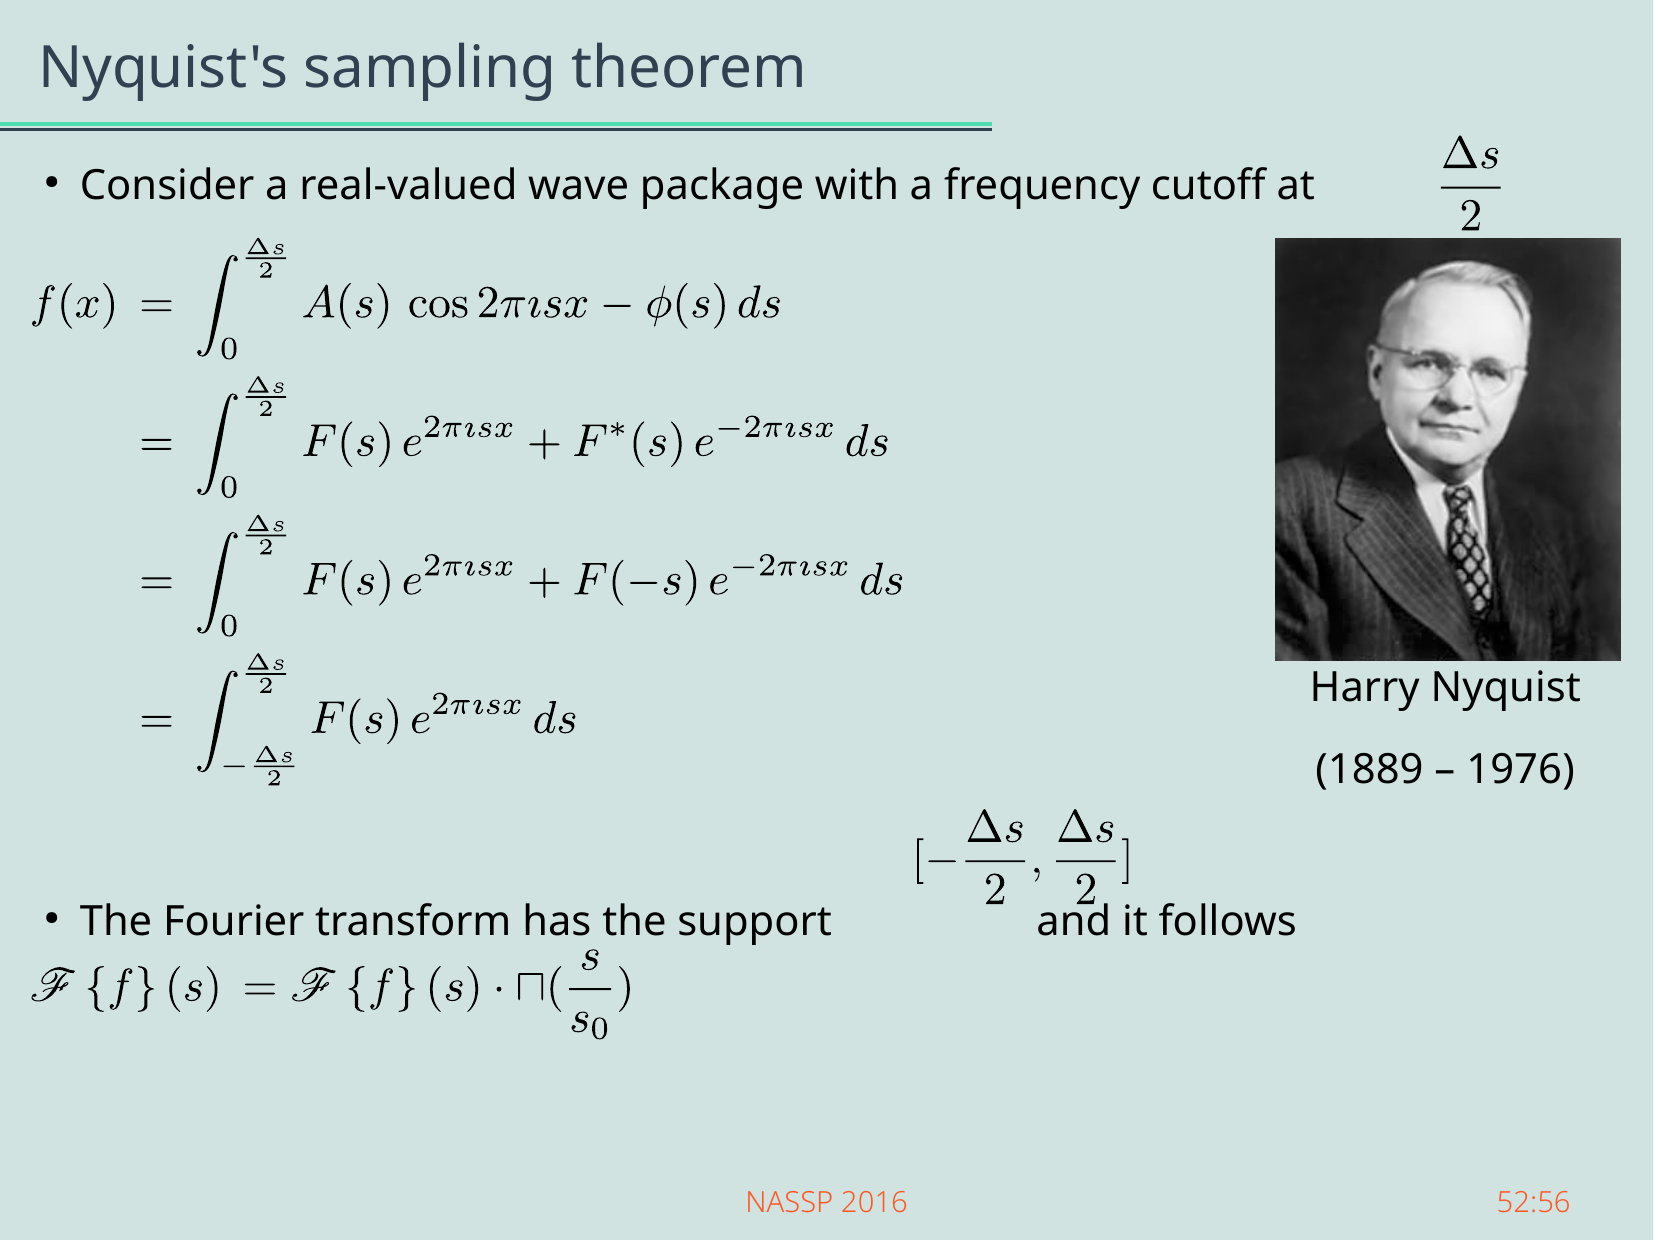

Nyquist's sampling theorem
Consider a real-valued wave package with a frequency cutoff at
The Fourier transform has the support and it follows
Harry Nyquist
(1889 – 1976)
NASSP 2016
52